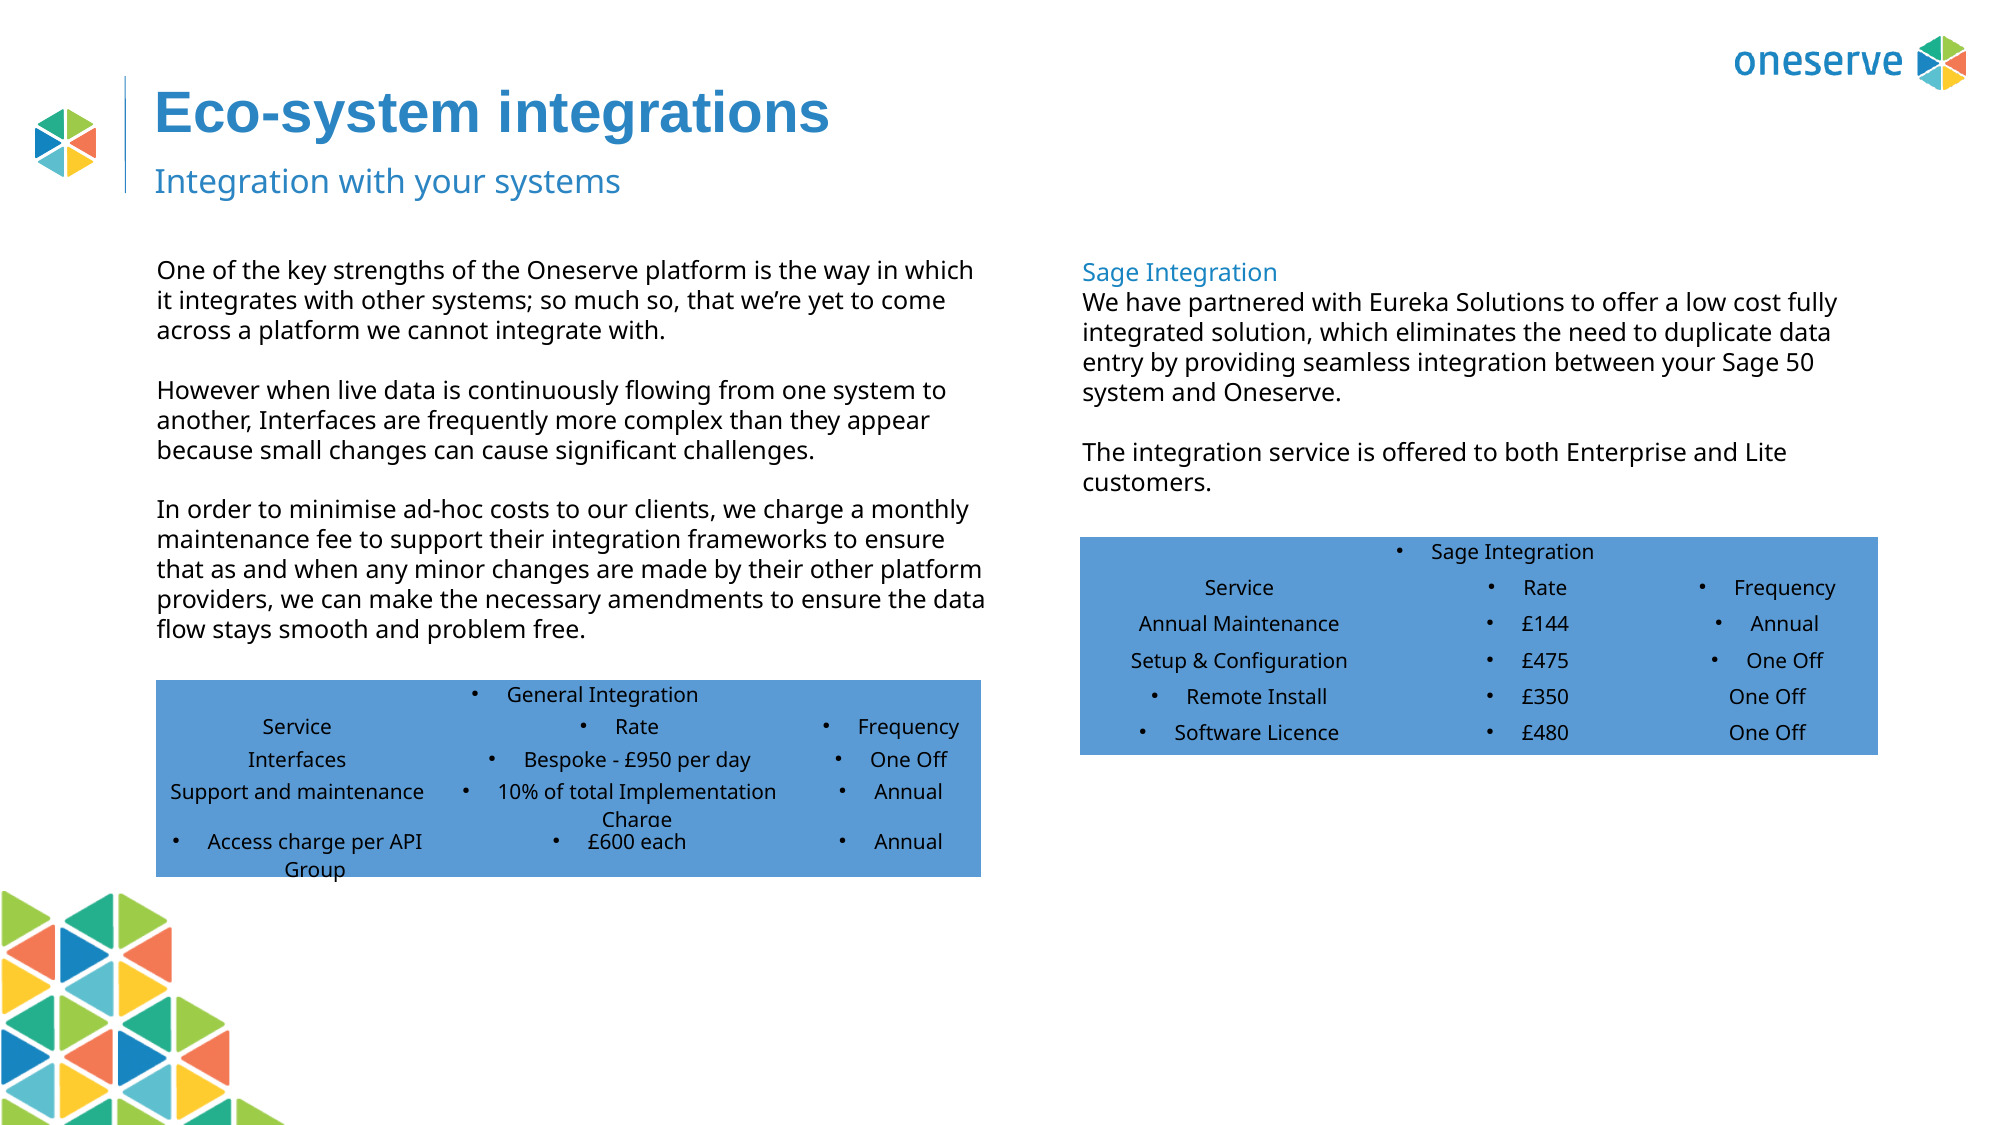

Eco-system integrations
Integration with your systems
One of the key strengths of the Oneserve platform is the way in which it integrates with other systems; so much so, that we’re yet to come across a platform we cannot integrate with.
However when live data is continuously flowing from one system to another, Interfaces are frequently more complex than they appear because small changes can cause significant challenges.
In order to minimise ad-hoc costs to our clients, we charge a monthly maintenance fee to support their integration frameworks to ensure that as and when any minor changes are made by their other platform providers, we can make the necessary amendments to ensure the data flow stays smooth and problem free.
Sage Integration
We have partnered with Eureka Solutions to offer a low cost fully integrated solution, which eliminates the need to duplicate data entry by providing seamless integration between your Sage 50 system and Oneserve.
The integration service is offered to both Enterprise and Lite customers.
| Sage Integration | | |
| --- | --- | --- |
| Service | Rate | Frequency |
| Annual Maintenance | £144 | Annual |
| Setup & Configuration | £475 | One Off |
| Remote Install | £350 | One Off |
| Software Licence | £480 | One Off |
| General Integration | | |
| --- | --- | --- |
| Service | Rate | Frequency |
| Interfaces | Bespoke - £950 per day | One Off |
| Support and maintenance | 10% of total Implementation Charge | Annual |
| Access charge per API Group | £600 each | Annual |